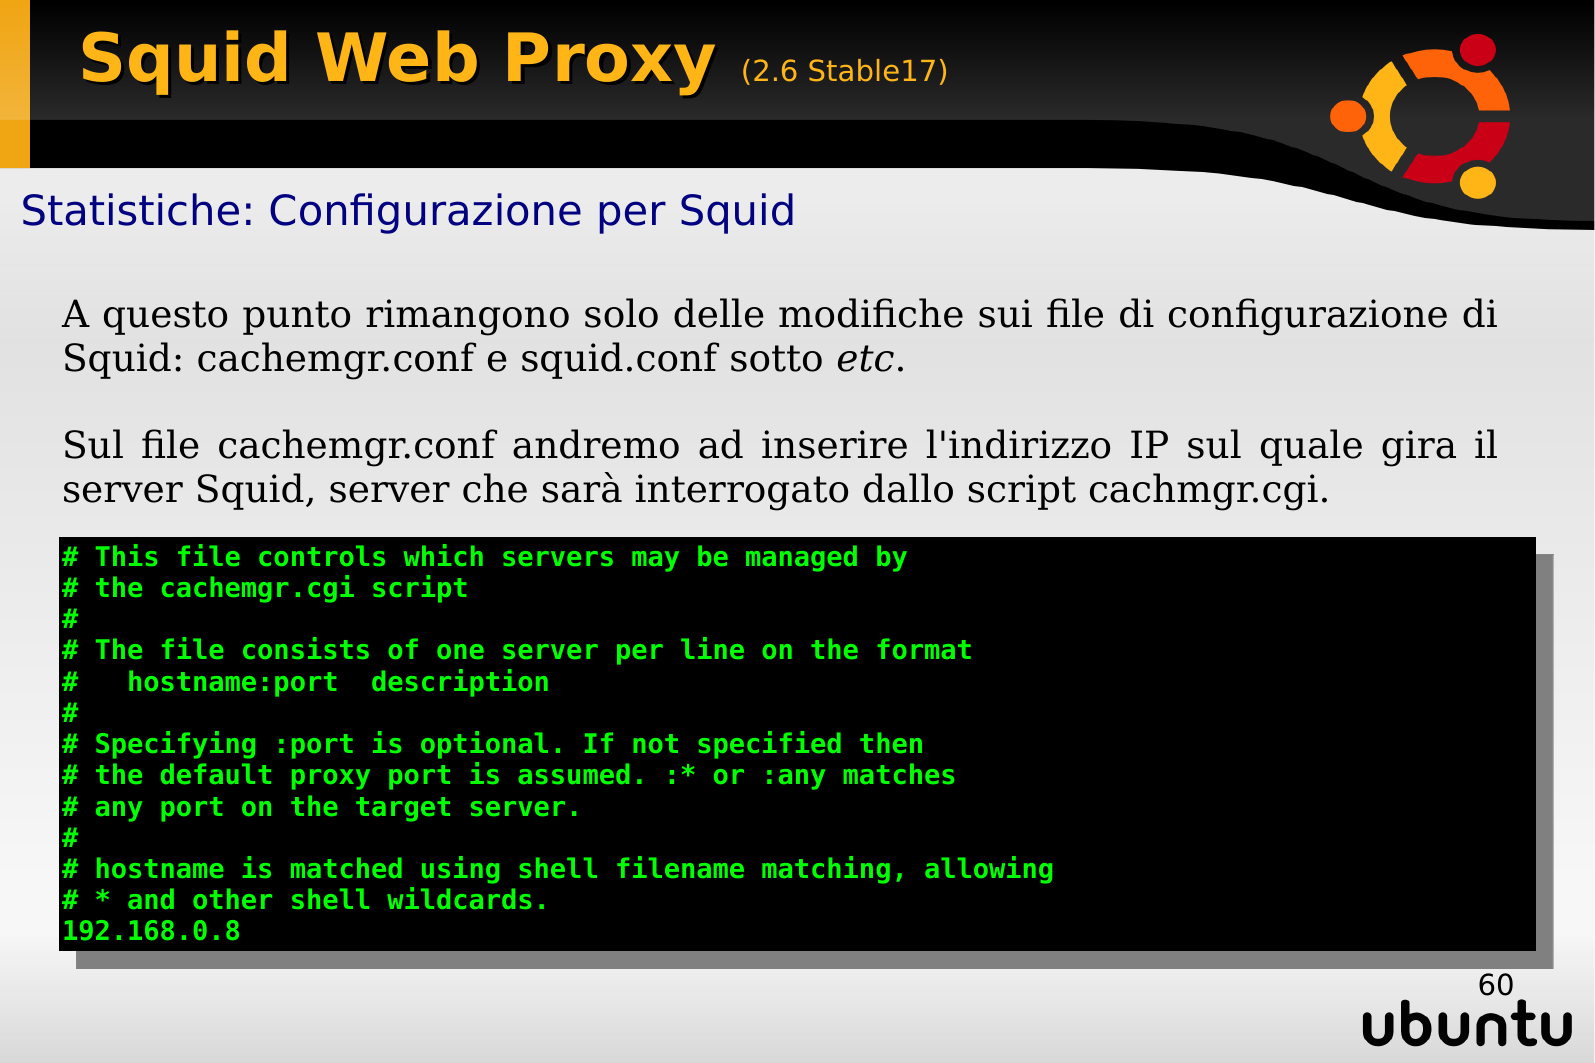

Squid Web Proxy (2.6 Stable17)
Statistiche: Configurazione per Squid
A questo punto rimangono solo delle modifiche sui file di configurazione di Squid: cachemgr.conf e squid.conf sotto etc.
Sul file cachemgr.conf andremo ad inserire l'indirizzo IP sul quale gira il server Squid, server che sarà interrogato dallo script cachmgr.cgi.
# This file controls which servers may be managed by
# the cachemgr.cgi script
#
# The file consists of one server per line on the format
# hostname:port description
#
# Specifying :port is optional. If not specified then
# the default proxy port is assumed. :* or :any matches
# any port on the target server.
#
# hostname is matched using shell filename matching, allowing
# * and other shell wildcards.
192.168.0.8
60